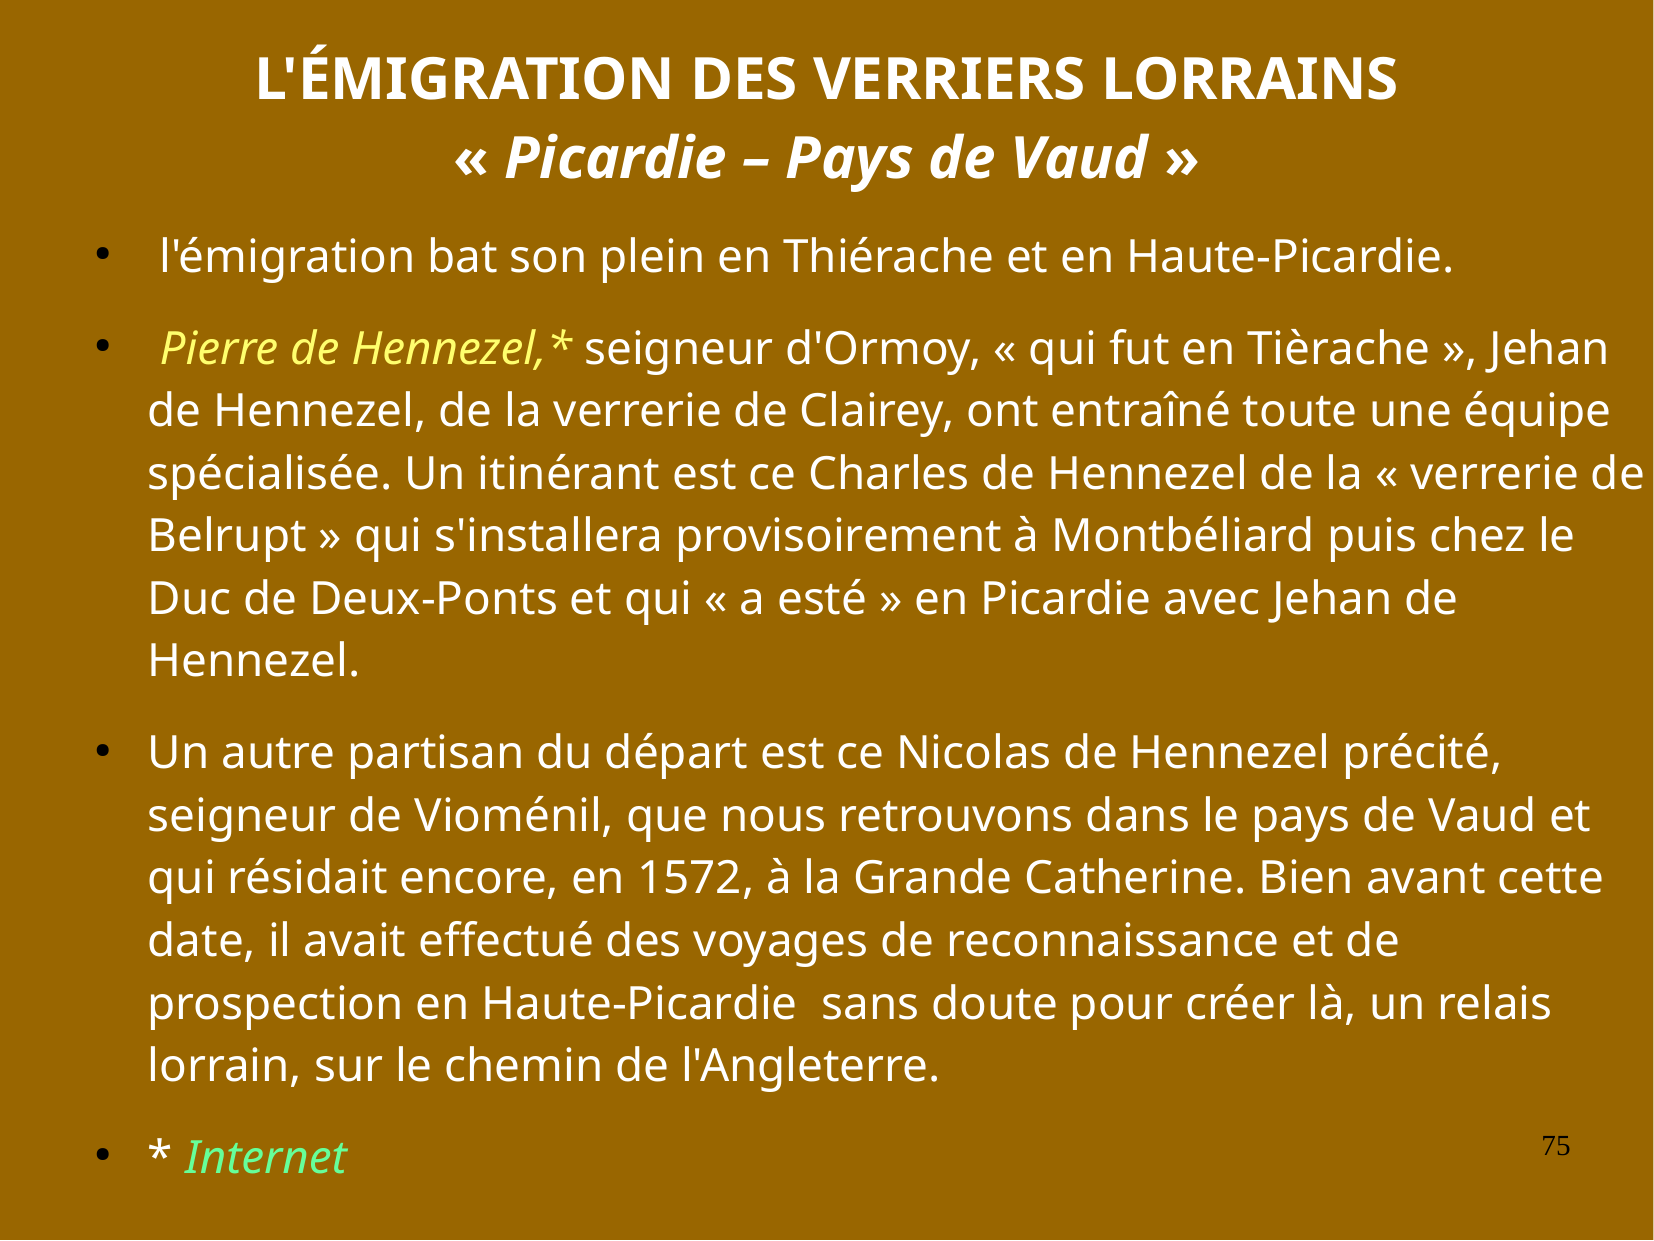

# L'ÉMIGRATION DES VERRIERS LORRAINS « Picardie – Pays de Vaud »
 l'émigration bat son plein en Thiérache et en Haute-Picardie.
 Pierre de Hennezel,* seigneur d'Ormoy, « qui fut en Tièrache », Jehan de Hennezel, de la verrerie de Clairey, ont entraîné toute une équipe spécialisée. Un itinérant est ce Charles de Hennezel de la « verrerie de Belrupt » qui s'installera provisoirement à Montbéliard puis chez le Duc de Deux-Ponts et qui « a esté » en Picardie avec Jehan de Hennezel.
Un autre partisan du départ est ce Nicolas de Hennezel précité, seigneur de Vioménil, que nous retrouvons dans le pays de Vaud et qui résidait encore, en 1572, à la Grande Catherine. Bien avant cette date, il avait effectué des voyages de reconnaissance et de prospection en Haute-Picardie sans doute pour créer là, un relais lorrain, sur le chemin de l'Angleterre.
* Internet
75